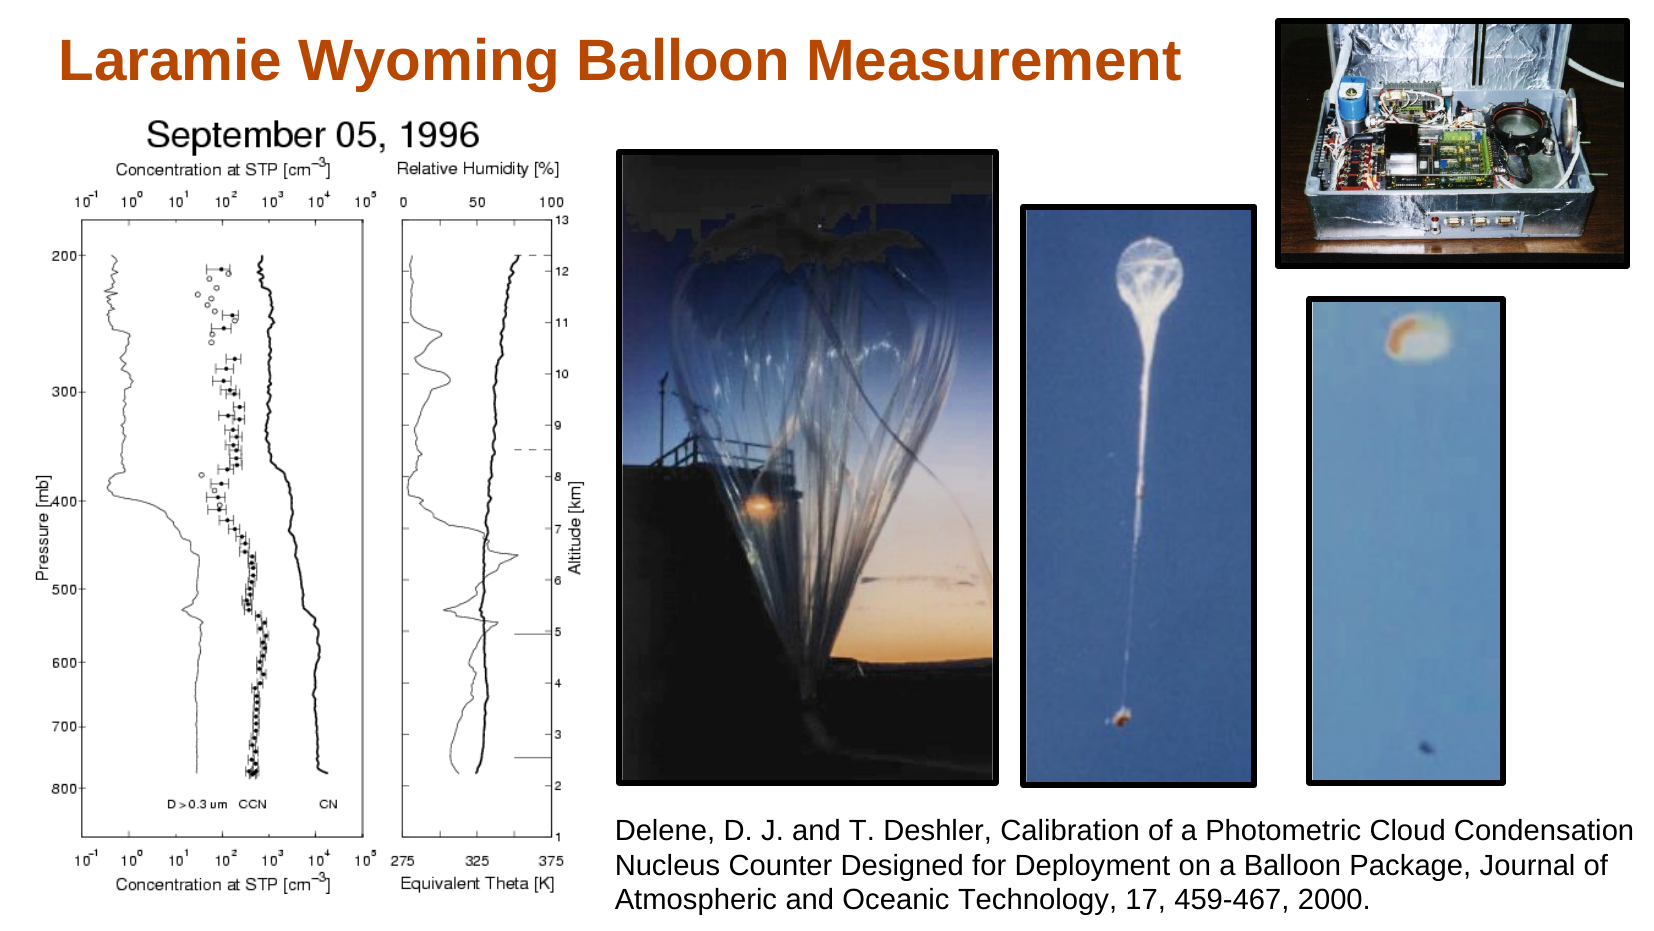

Laramie Wyoming Balloon Measurement
Delene, D. J. and T. Deshler, Calibration of a Photometric Cloud Condensation Nucleus Counter Designed for Deployment on a Balloon Package, Journal of Atmospheric and Oceanic Technology, 17, 459-467, 2000.
IPCC [2001]